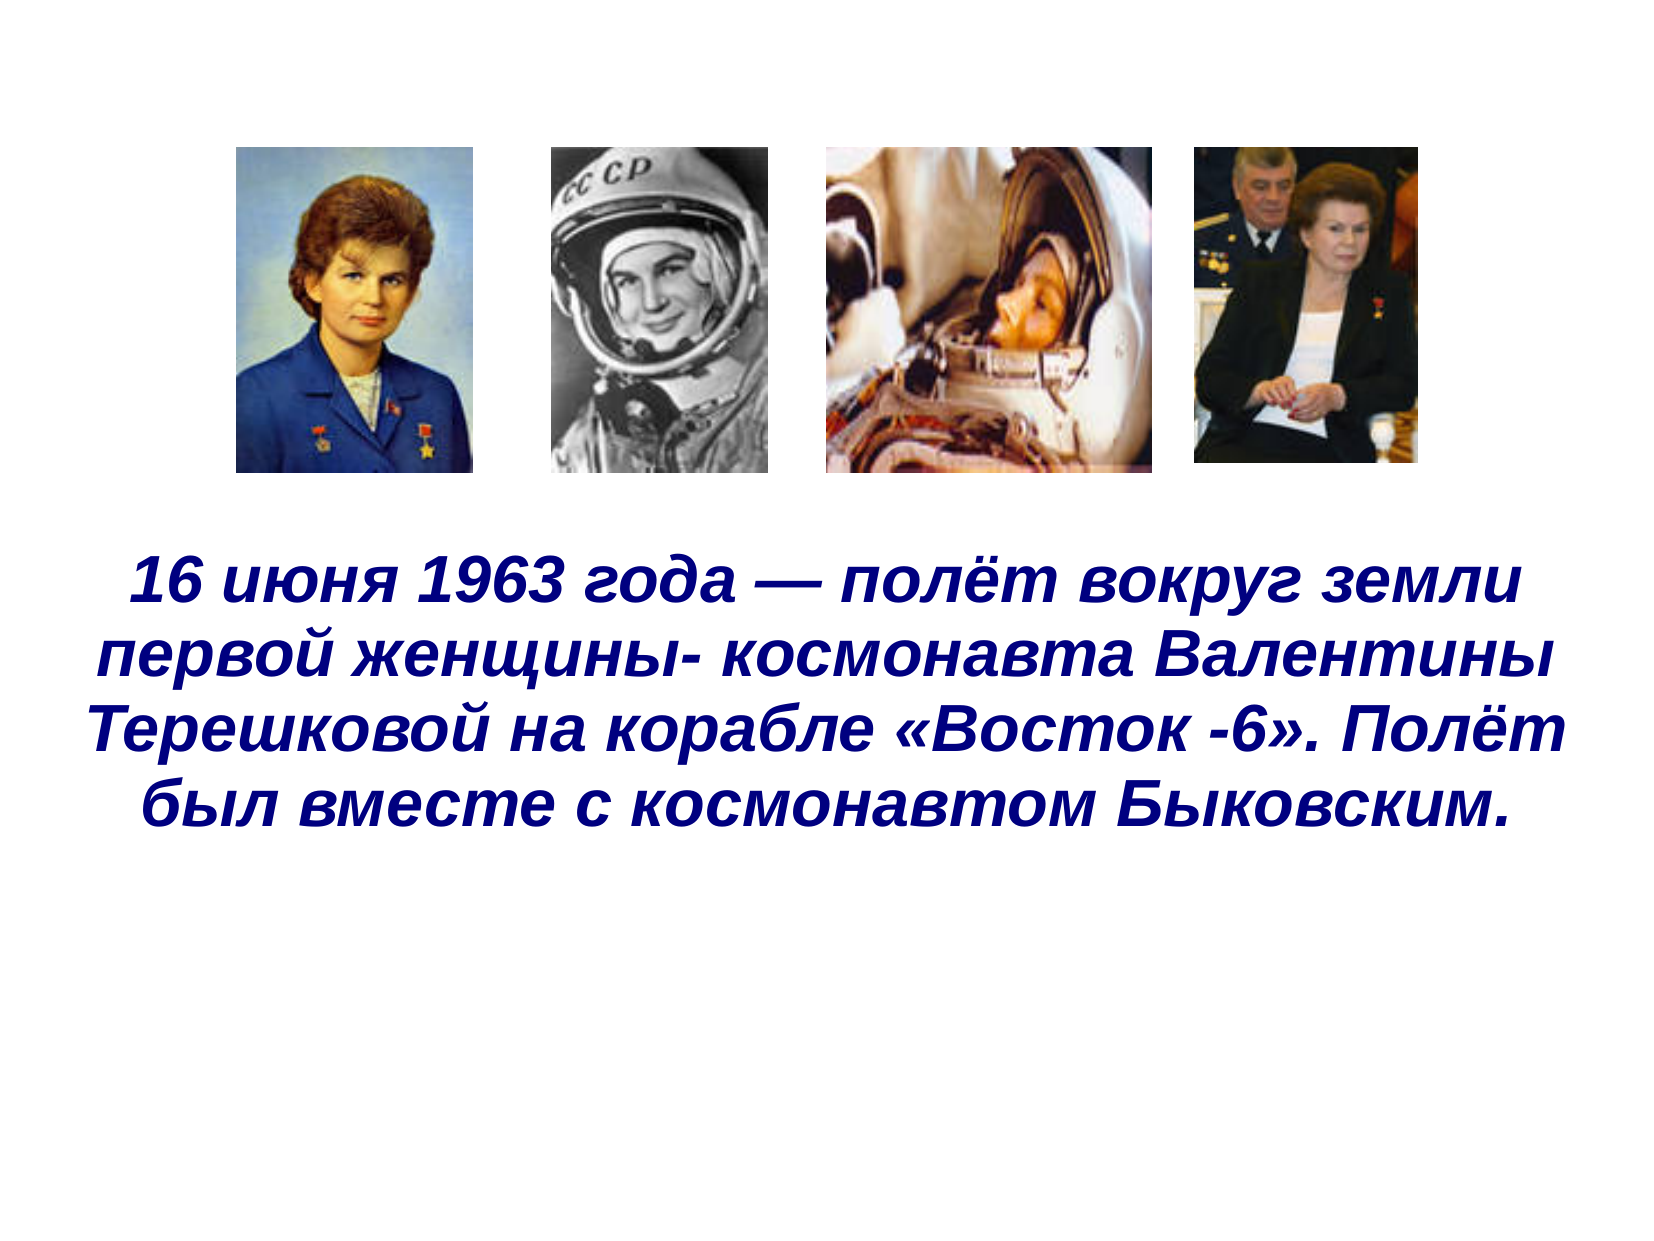

# 16 июня 1963 года — полёт вокруг земли первой женщины- космонавта Валентины Терешковой на корабле «Восток -6». Полёт был вместе с космонавтом Быковским.